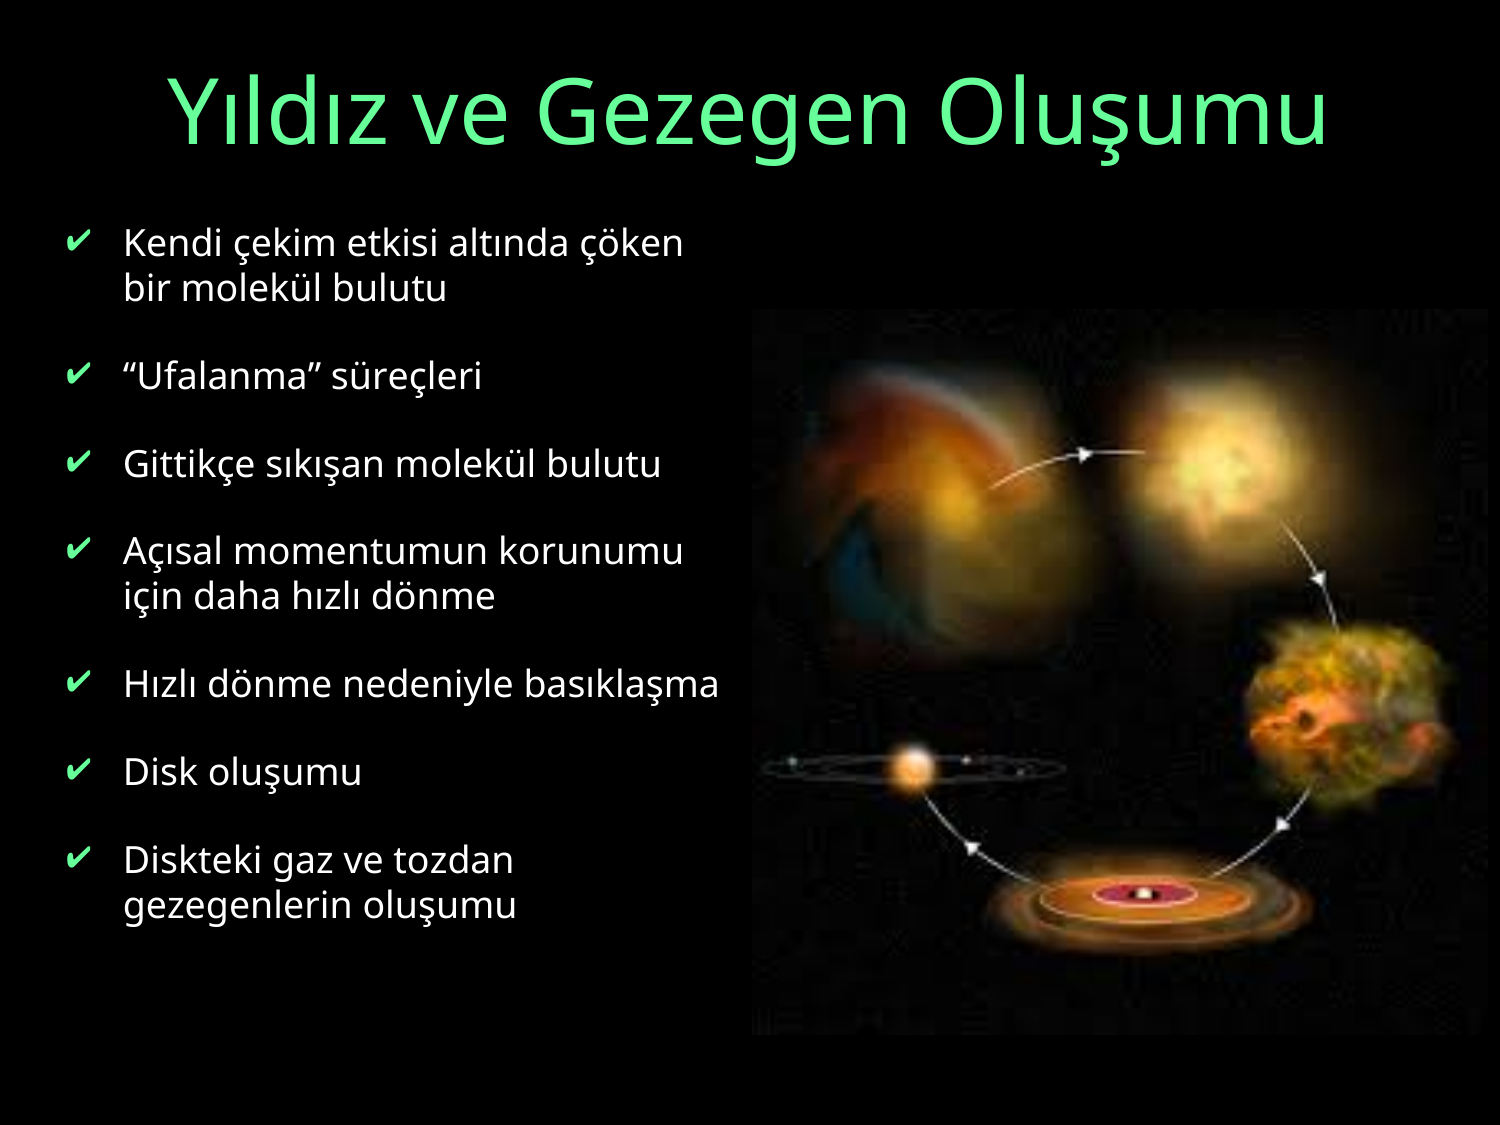

# Yıldız ve Gezegen Oluşumu
Kendi çekim etkisi altında çöken bir molekül bulutu
“Ufalanma” süreçleri
Gittikçe sıkışan molekül bulutu
Açısal momentumun korunumu için daha hızlı dönme
Hızlı dönme nedeniyle basıklaşma
Disk oluşumu
Diskteki gaz ve tozdan gezegenlerin oluşumu